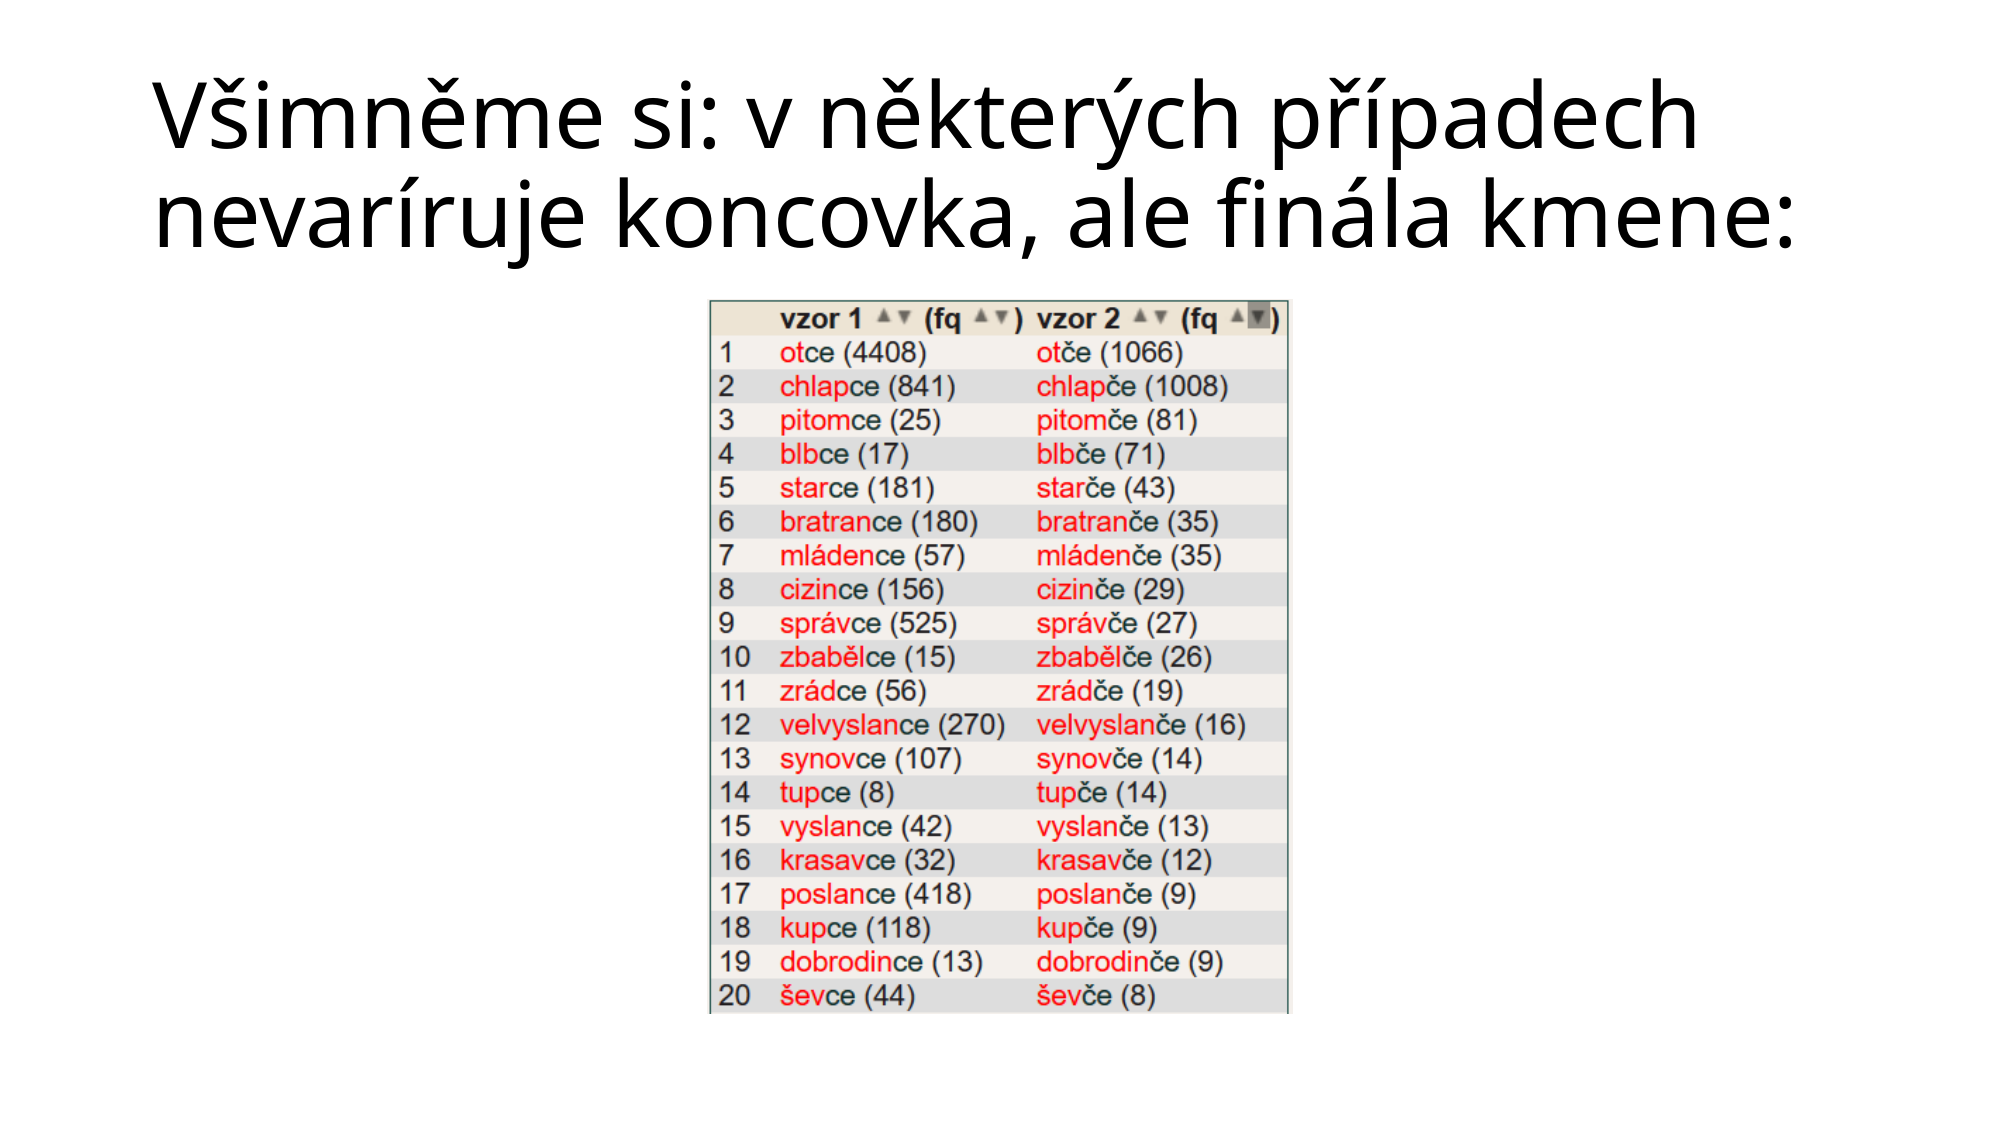

# Všimněme si: v některých případech nevaríruje koncovka, ale finála kmene: